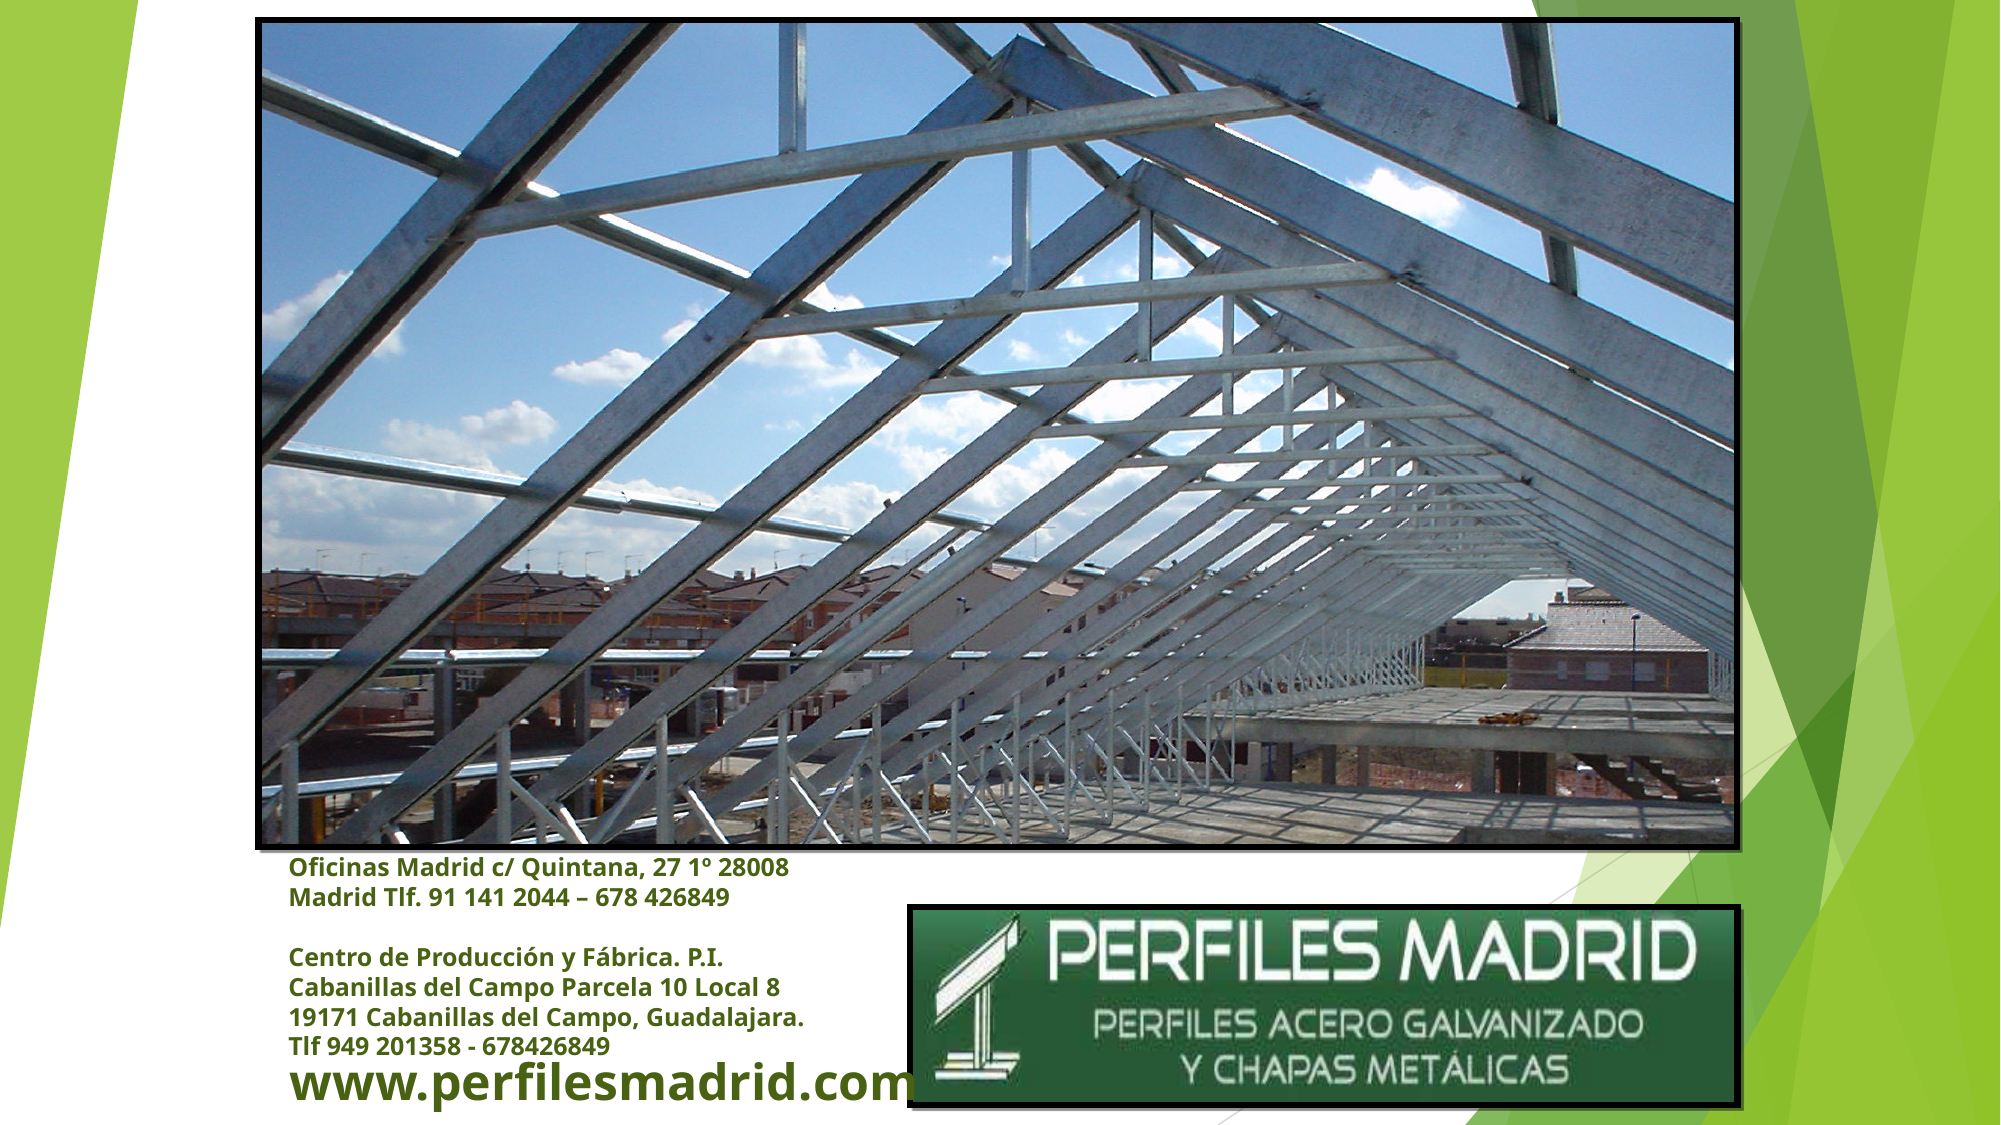

Oficinas Madrid c/ Quintana, 27 1º 28008 Madrid Tlf. 91 141 2044 – 678 426849
Centro de Producción y Fábrica. P.I. Cabanillas del Campo Parcela 10 Local 8	19171 Cabanillas del Campo, Guadalajara. Tlf 949 201358 - 678426849
www.perfilesmadrid.com